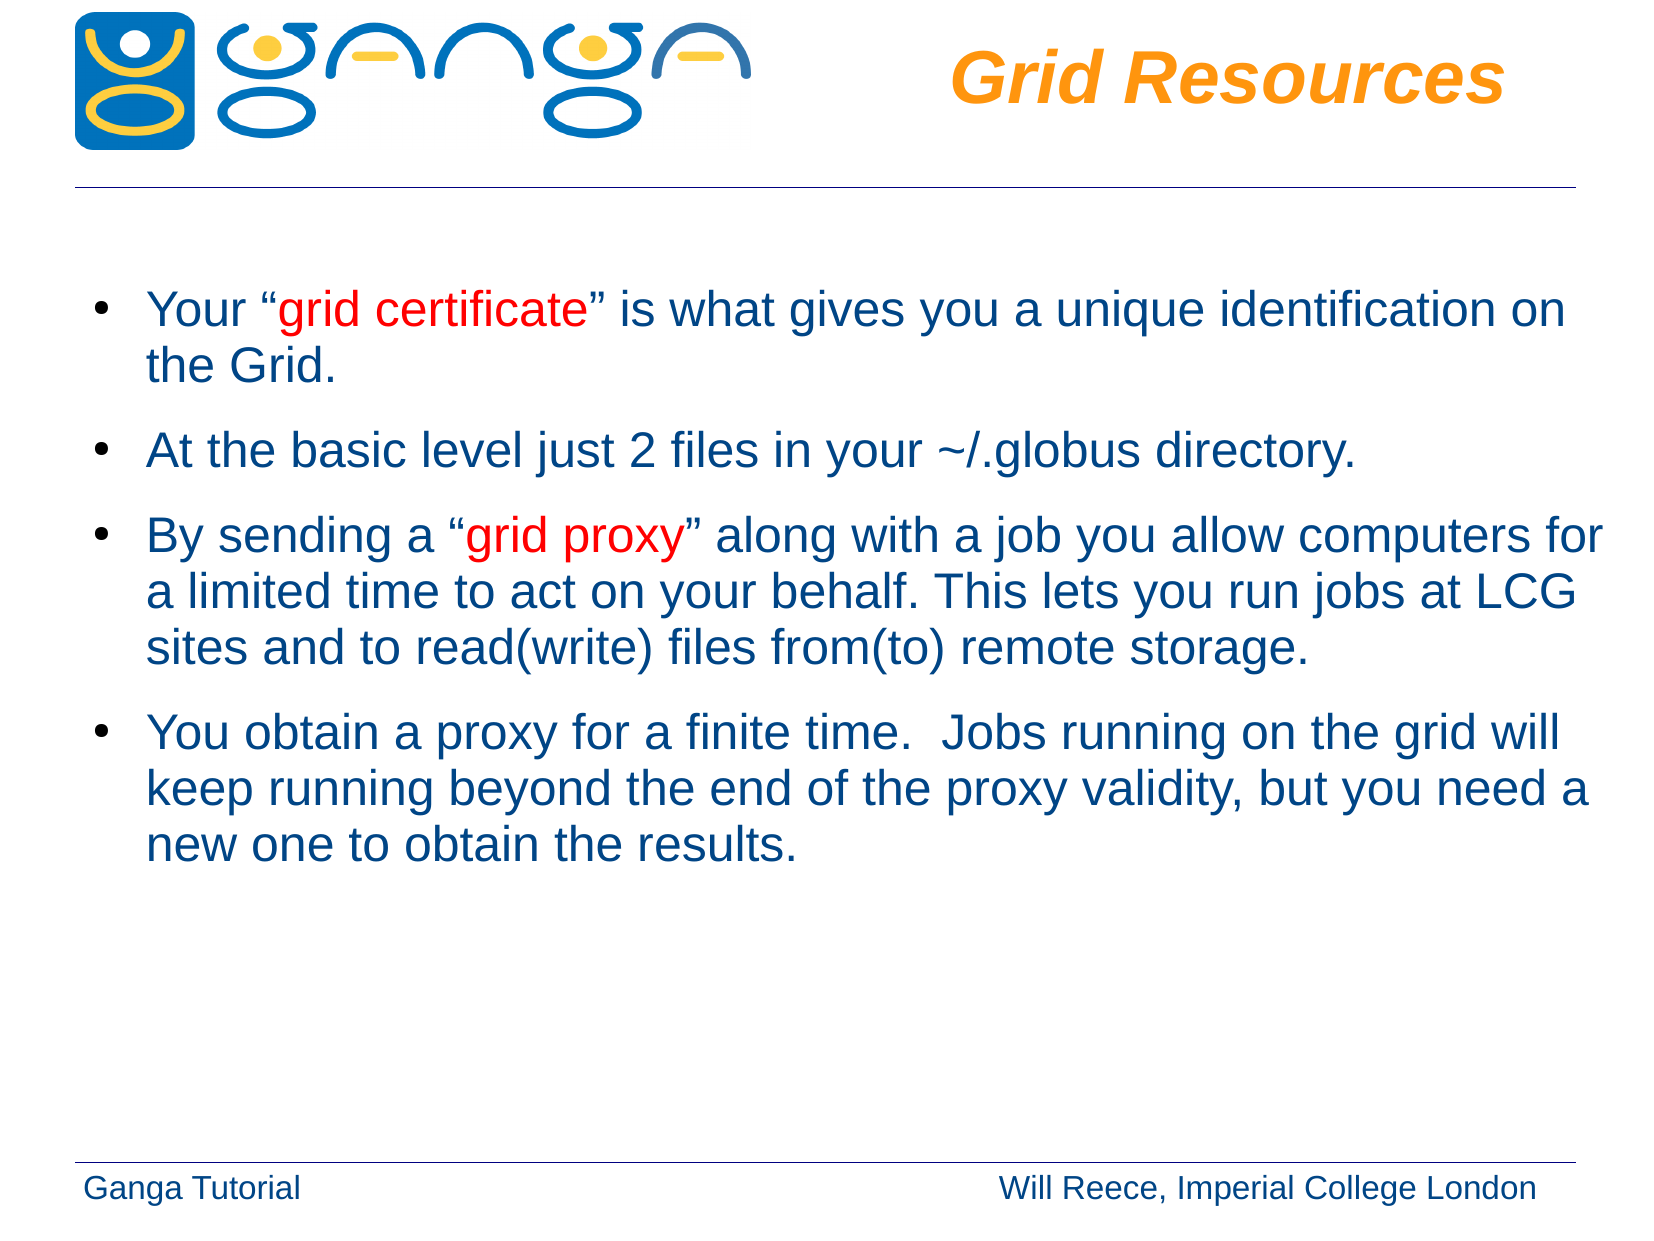

# Grid Resources
Your “grid certificate” is what gives you a unique identification on the Grid.
At the basic level just 2 files in your ~/.globus directory.
By sending a “grid proxy” along with a job you allow computers for a limited time to act on your behalf. This lets you run jobs at LCG sites and to read(write) files from(to) remote storage.
You obtain a proxy for a finite time. Jobs running on the grid will keep running beyond the end of the proxy validity, but you need a new one to obtain the results.
Ganga Tutorial
Will Reece, Imperial College London